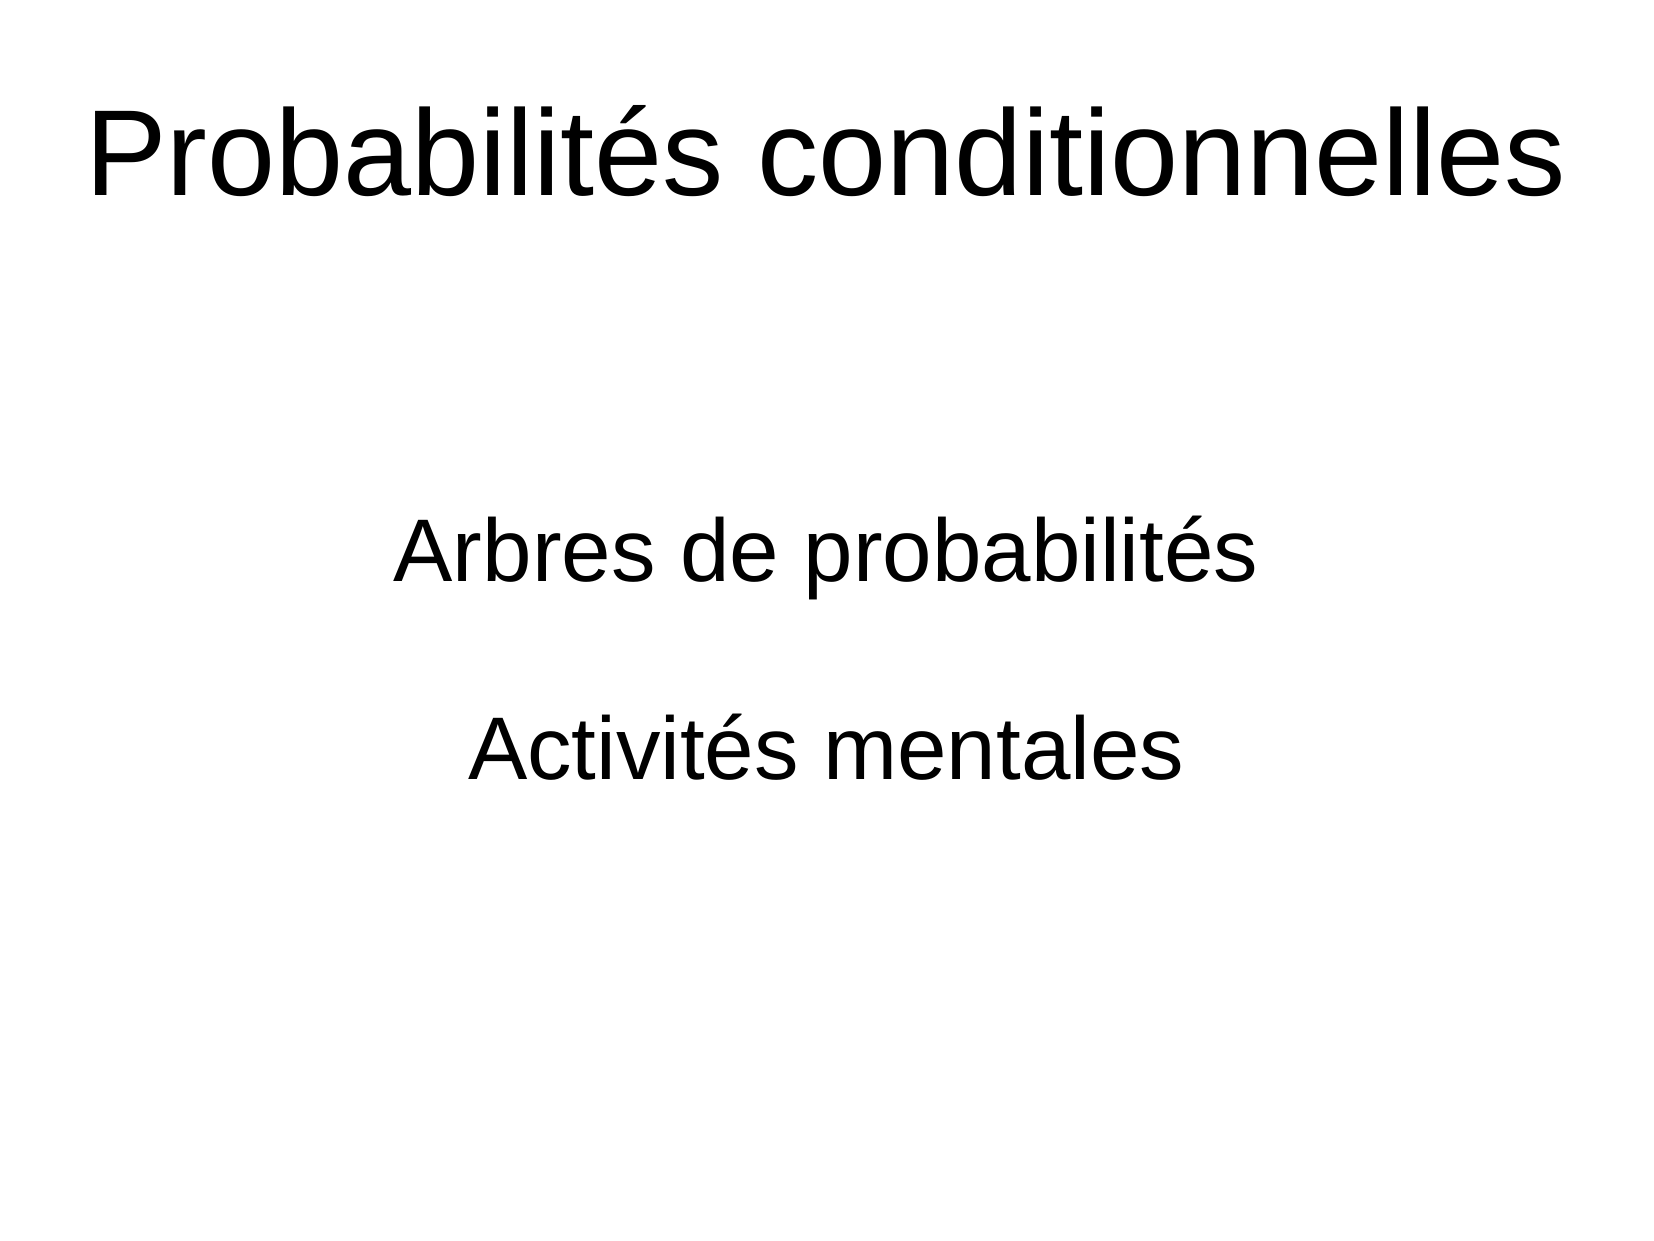

# Probabilités conditionnelles
Arbres de probabilités
Activités mentales